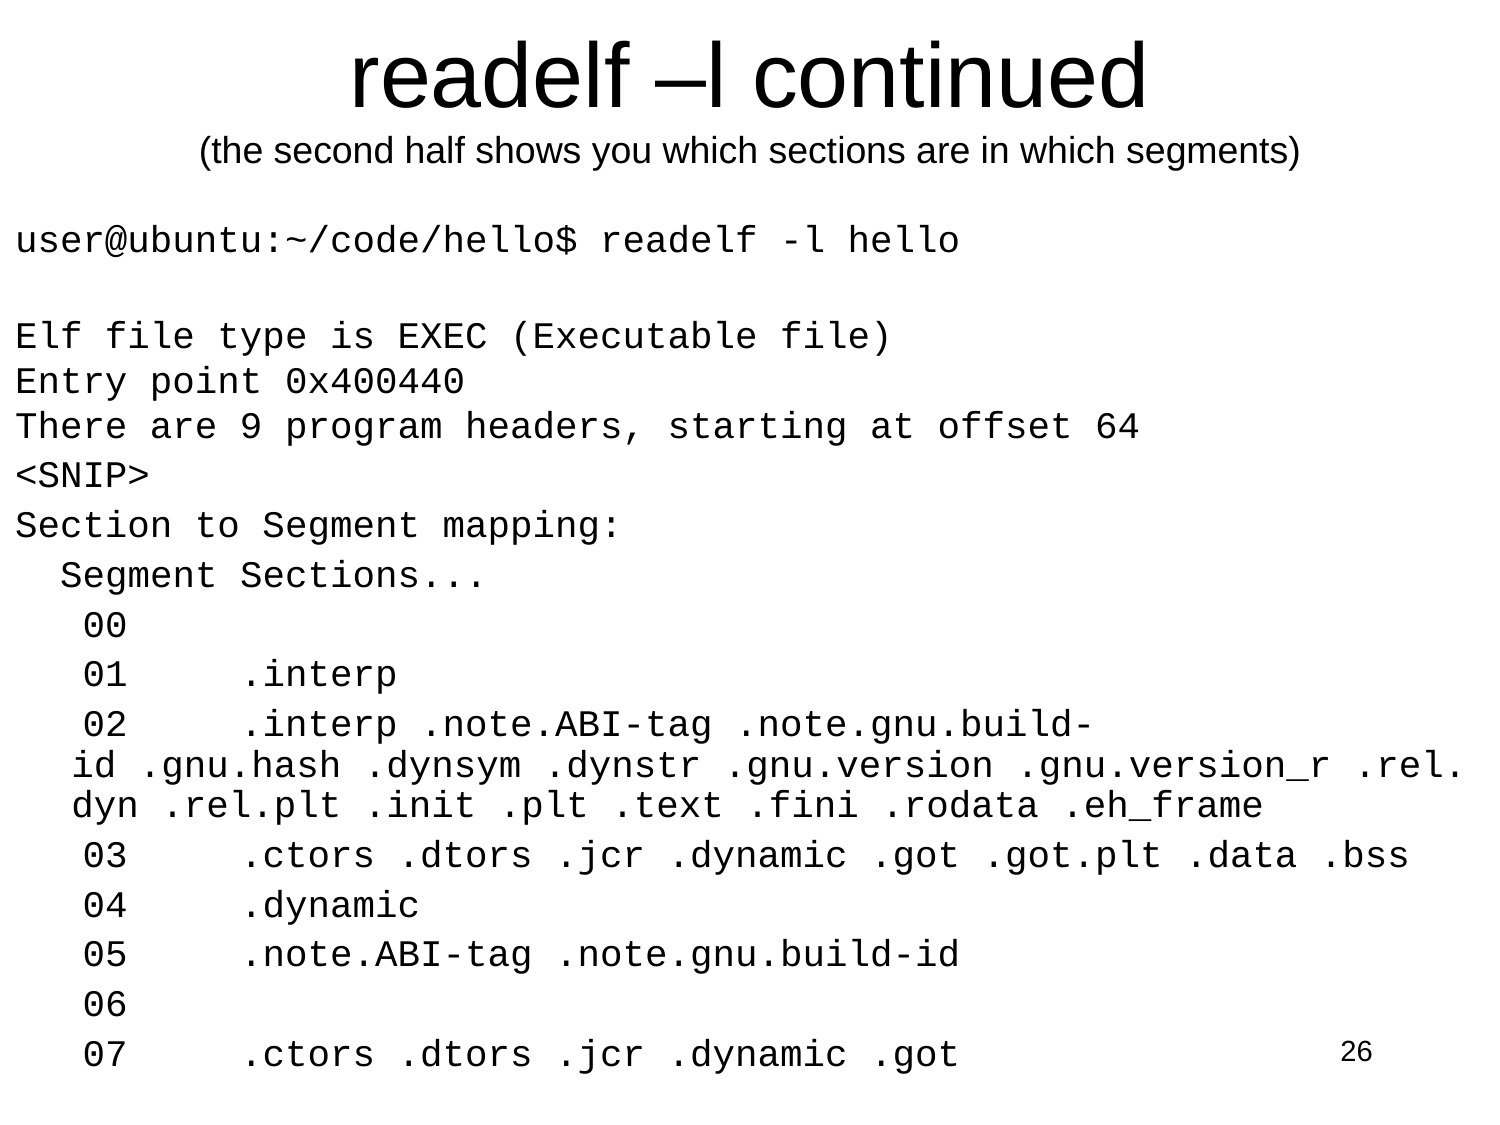

# readelf –l continued (the second half shows you which sections are in which segments)
user@ubuntu:~/code/hello$ readelf -l hello
Elf file type is EXEC (Executable file)
Entry point 0x400440
There are 9 program headers, starting at offset 64
<SNIP>
Section to Segment mapping:
 Segment Sections...
 00
 01 .interp
 02 .interp .note.ABI-tag .note.gnu.build-id .gnu.hash .dynsym .dynstr .gnu.version .gnu.version_r .rel.dyn .rel.plt .init .plt .text .fini .rodata .eh_frame
 03 .ctors .dtors .jcr .dynamic .got .got.plt .data .bss
 04 .dynamic
 05 .note.ABI-tag .note.gnu.build-id
 06
 07 .ctors .dtors .jcr .dynamic .got